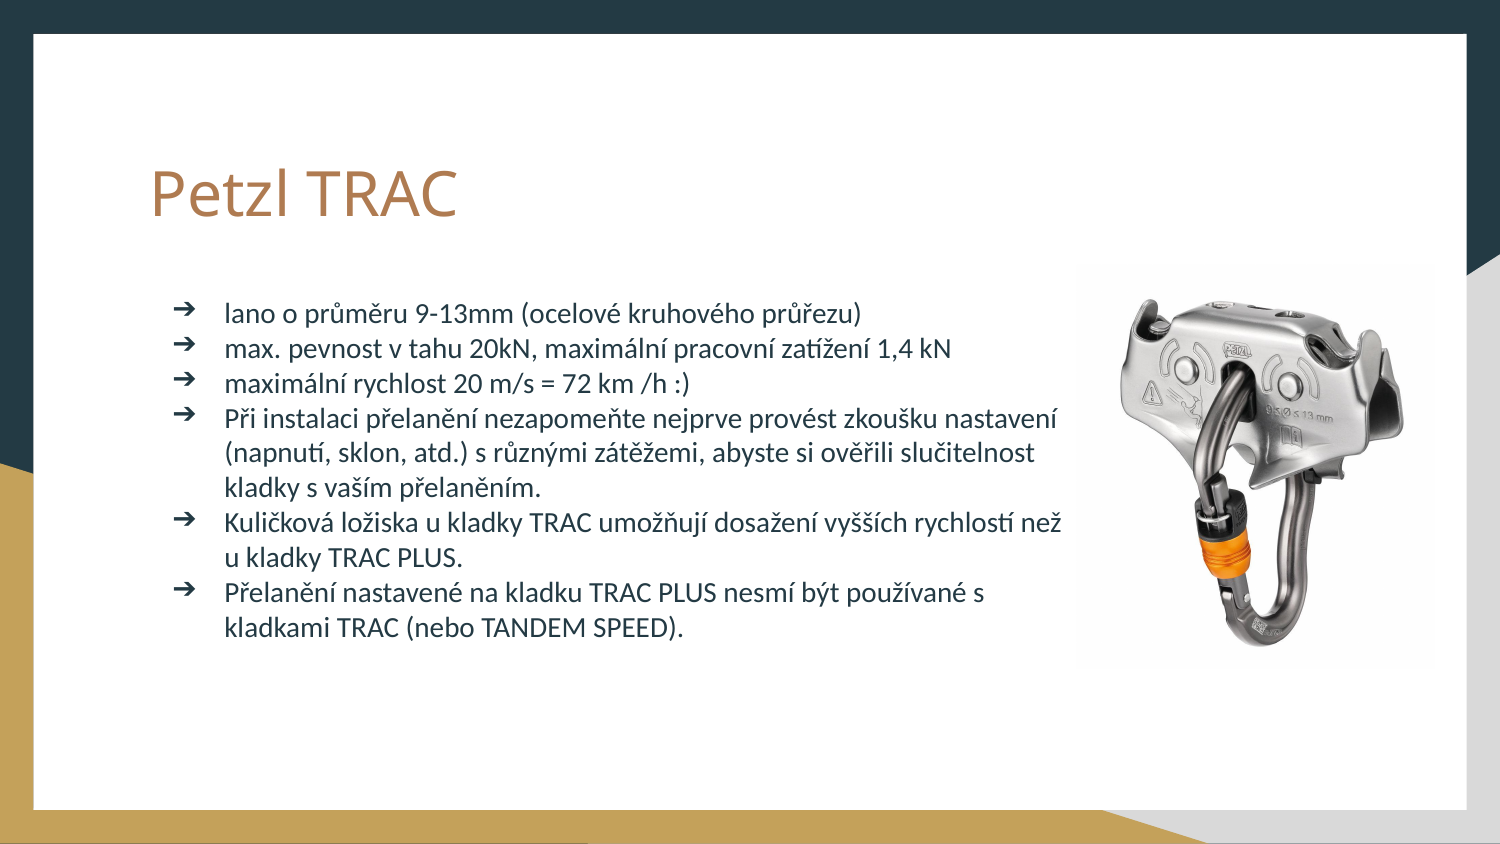

# Petzl TRAC
lano o průměru 9-13mm (ocelové kruhového průřezu)
max. pevnost v tahu 20kN, maximální pracovní zatížení 1,4 kN
maximální rychlost 20 m/s = 72 km /h :)
Při instalaci přelanění nezapomeňte nejprve provést zkoušku nastavení (napnutí, sklon, atd.) s různými zátěžemi, abyste si ověřili slučitelnost kladky s vaším přelaněním.
Kuličková ložiska u kladky TRAC umožňují dosažení vyšších rychlostí než u kladky TRAC PLUS.
Přelanění nastavené na kladku TRAC PLUS nesmí být používané s kladkami TRAC (nebo TANDEM SPEED).